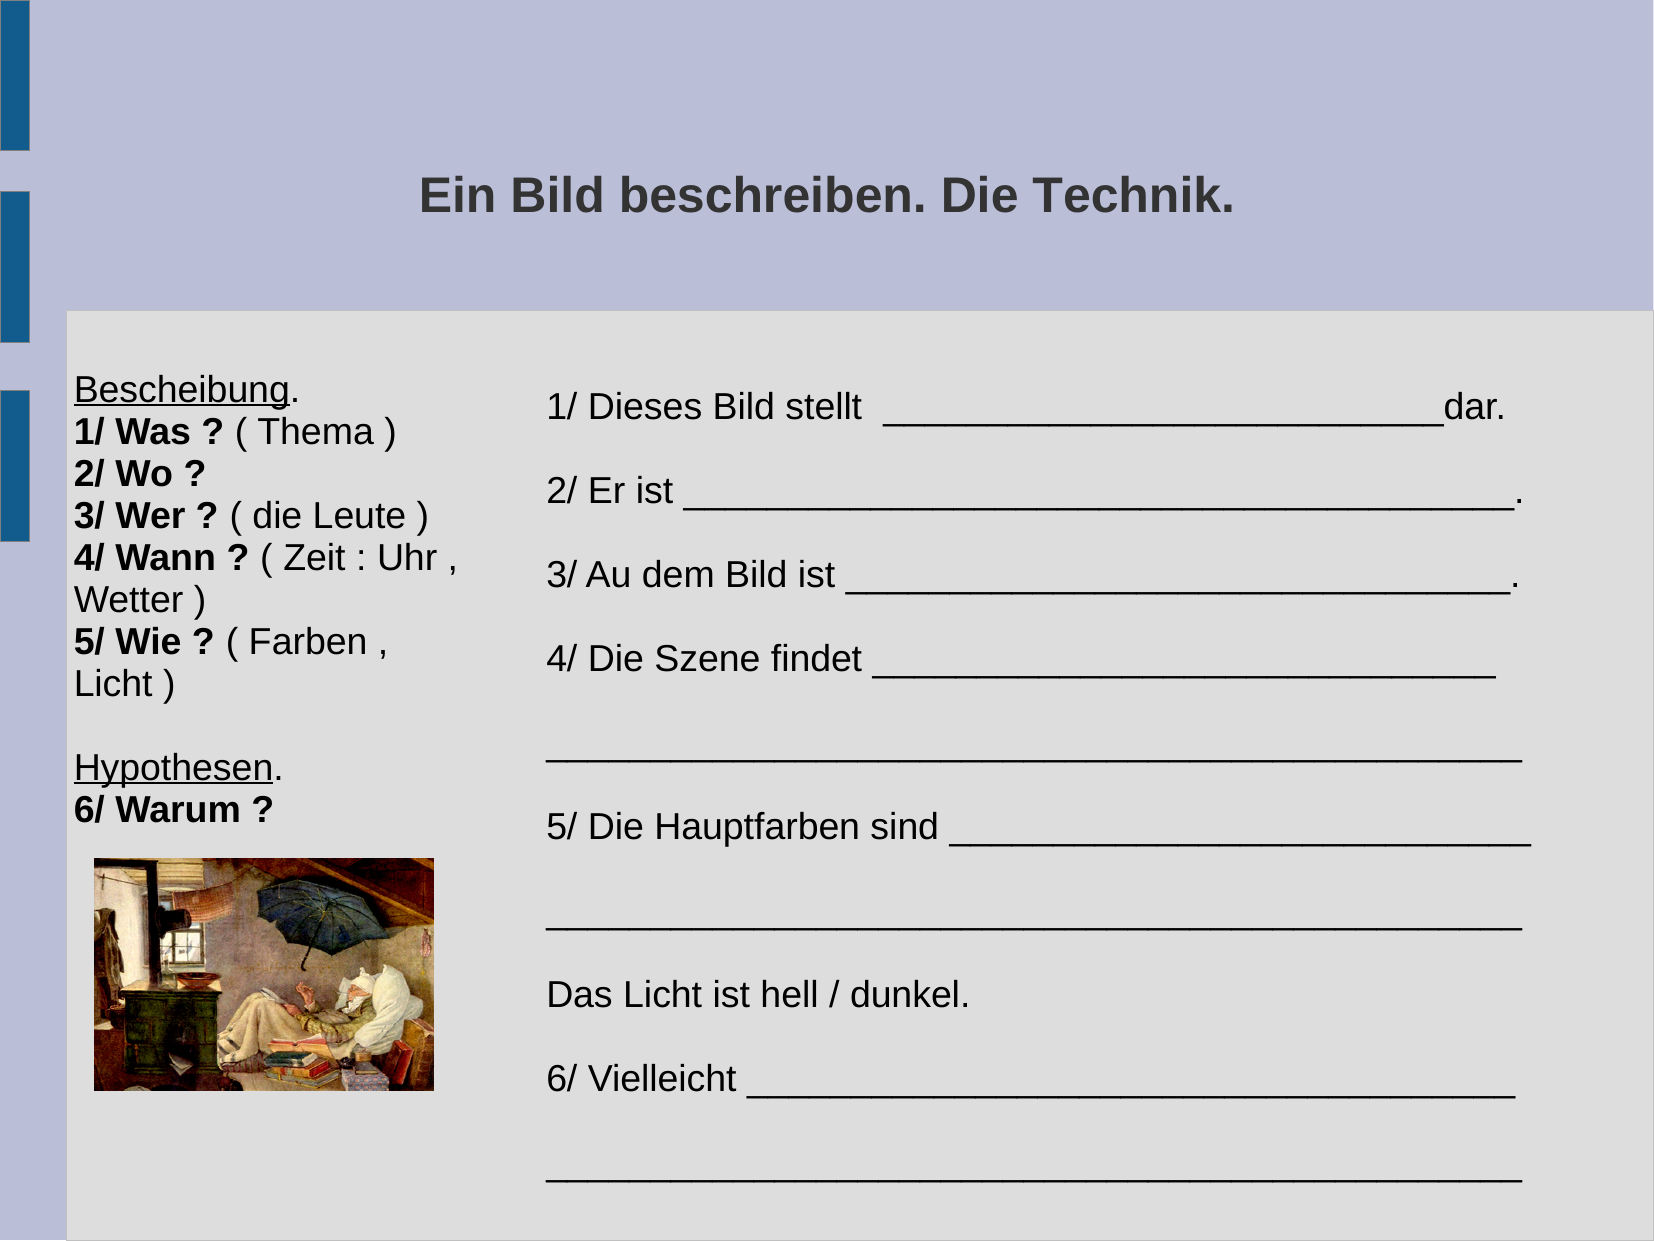

# Ein Bild beschreiben. Die Technik.
Bescheibung.
1/ Was ? ( Thema )
2/ Wo ?
3/ Wer ? ( die Leute )
4/ Wann ? ( Zeit : Uhr , Wetter )
5/ Wie ? ( Farben , Licht )
Hypothesen.
6/ Warum ?
1/ Dieses Bild stellt ___________________________dar.
2/ Er ist ________________________________________.
3/ Au dem Bild ist ________________________________.
4/ Die Szene findet ______________________________
_______________________________________________
5/ Die Hauptfarben sind ____________________________
_______________________________________________
Das Licht ist hell / dunkel.
6/ Vielleicht _____________________________________
_______________________________________________